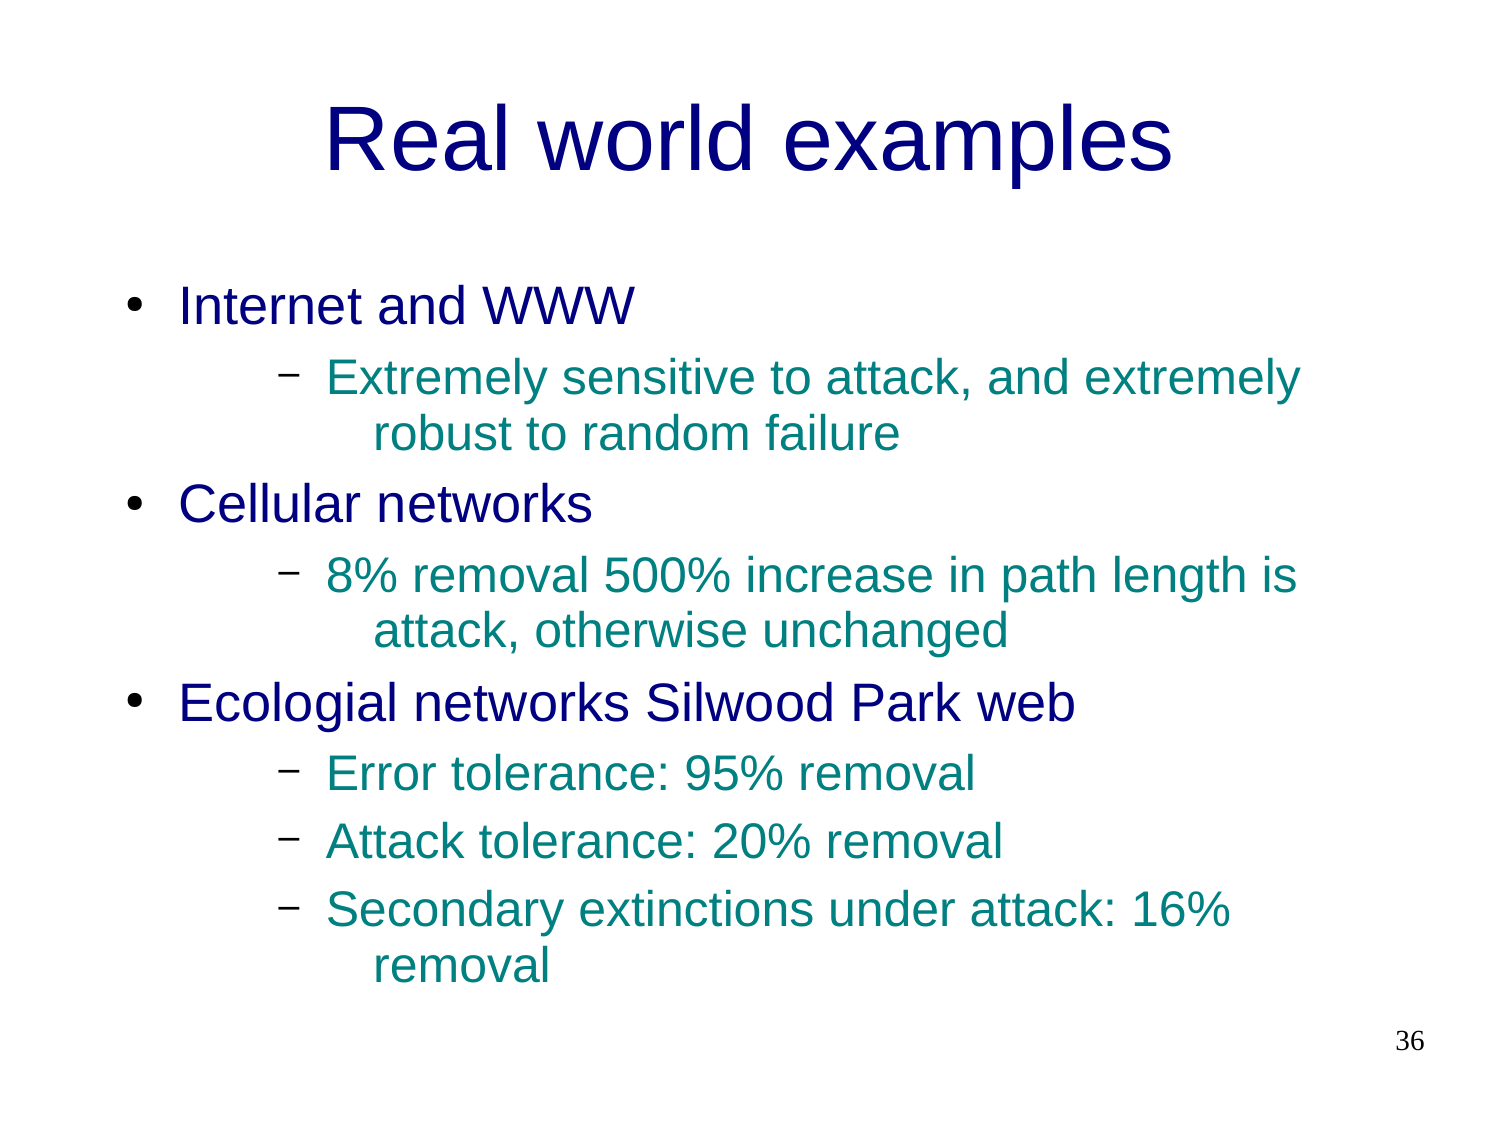

Real world examples
# Internet and WWW
Extremely sensitive to attack, and extremely robust to random failure
Cellular networks
8% removal 500% increase in path length is attack, otherwise unchanged
Ecologial networks Silwood Park web
Error tolerance: 95% removal
Attack tolerance: 20% removal
Secondary extinctions under attack: 16% removal
36